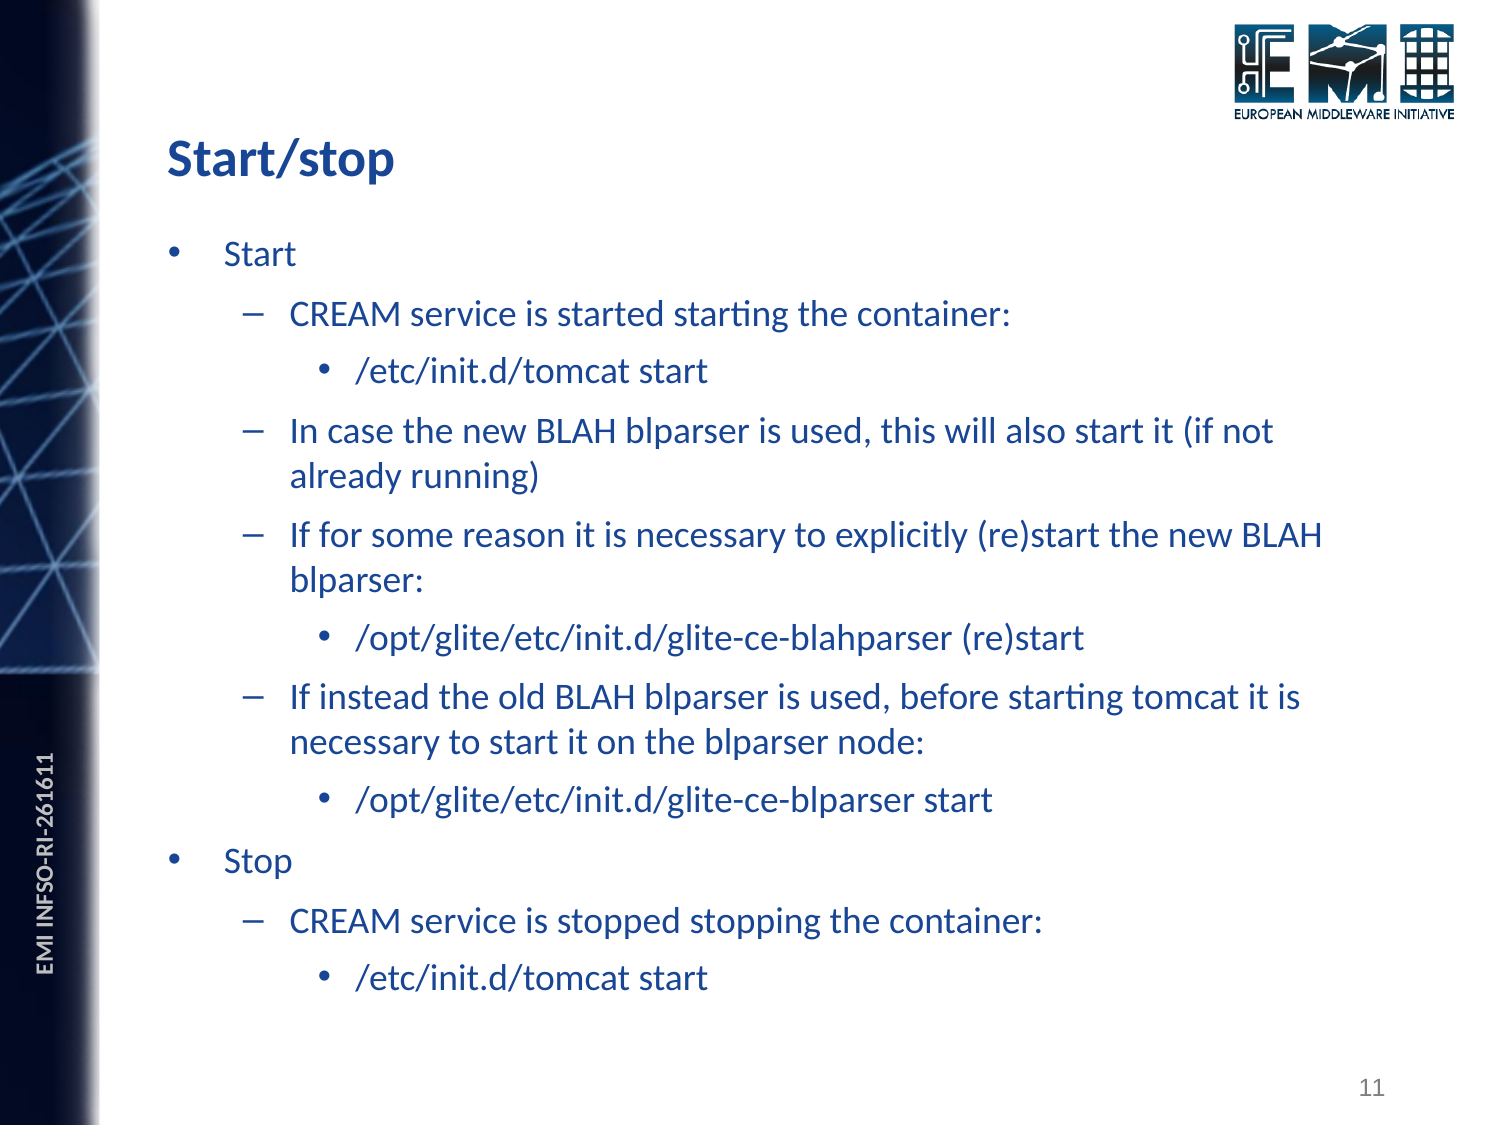

Start/stop
# Start
CREAM service is started starting the container:
/etc/init.d/tomcat start
In case the new BLAH blparser is used, this will also start it (if not already running)
If for some reason it is necessary to explicitly (re)start the new BLAH blparser:
/opt/glite/etc/init.d/glite-ce-blahparser (re)start
If instead the old BLAH blparser is used, before starting tomcat it is necessary to start it on the blparser node:
/opt/glite/etc/init.d/glite-ce-blparser start
Stop
CREAM service is stopped stopping the container:
/etc/init.d/tomcat start